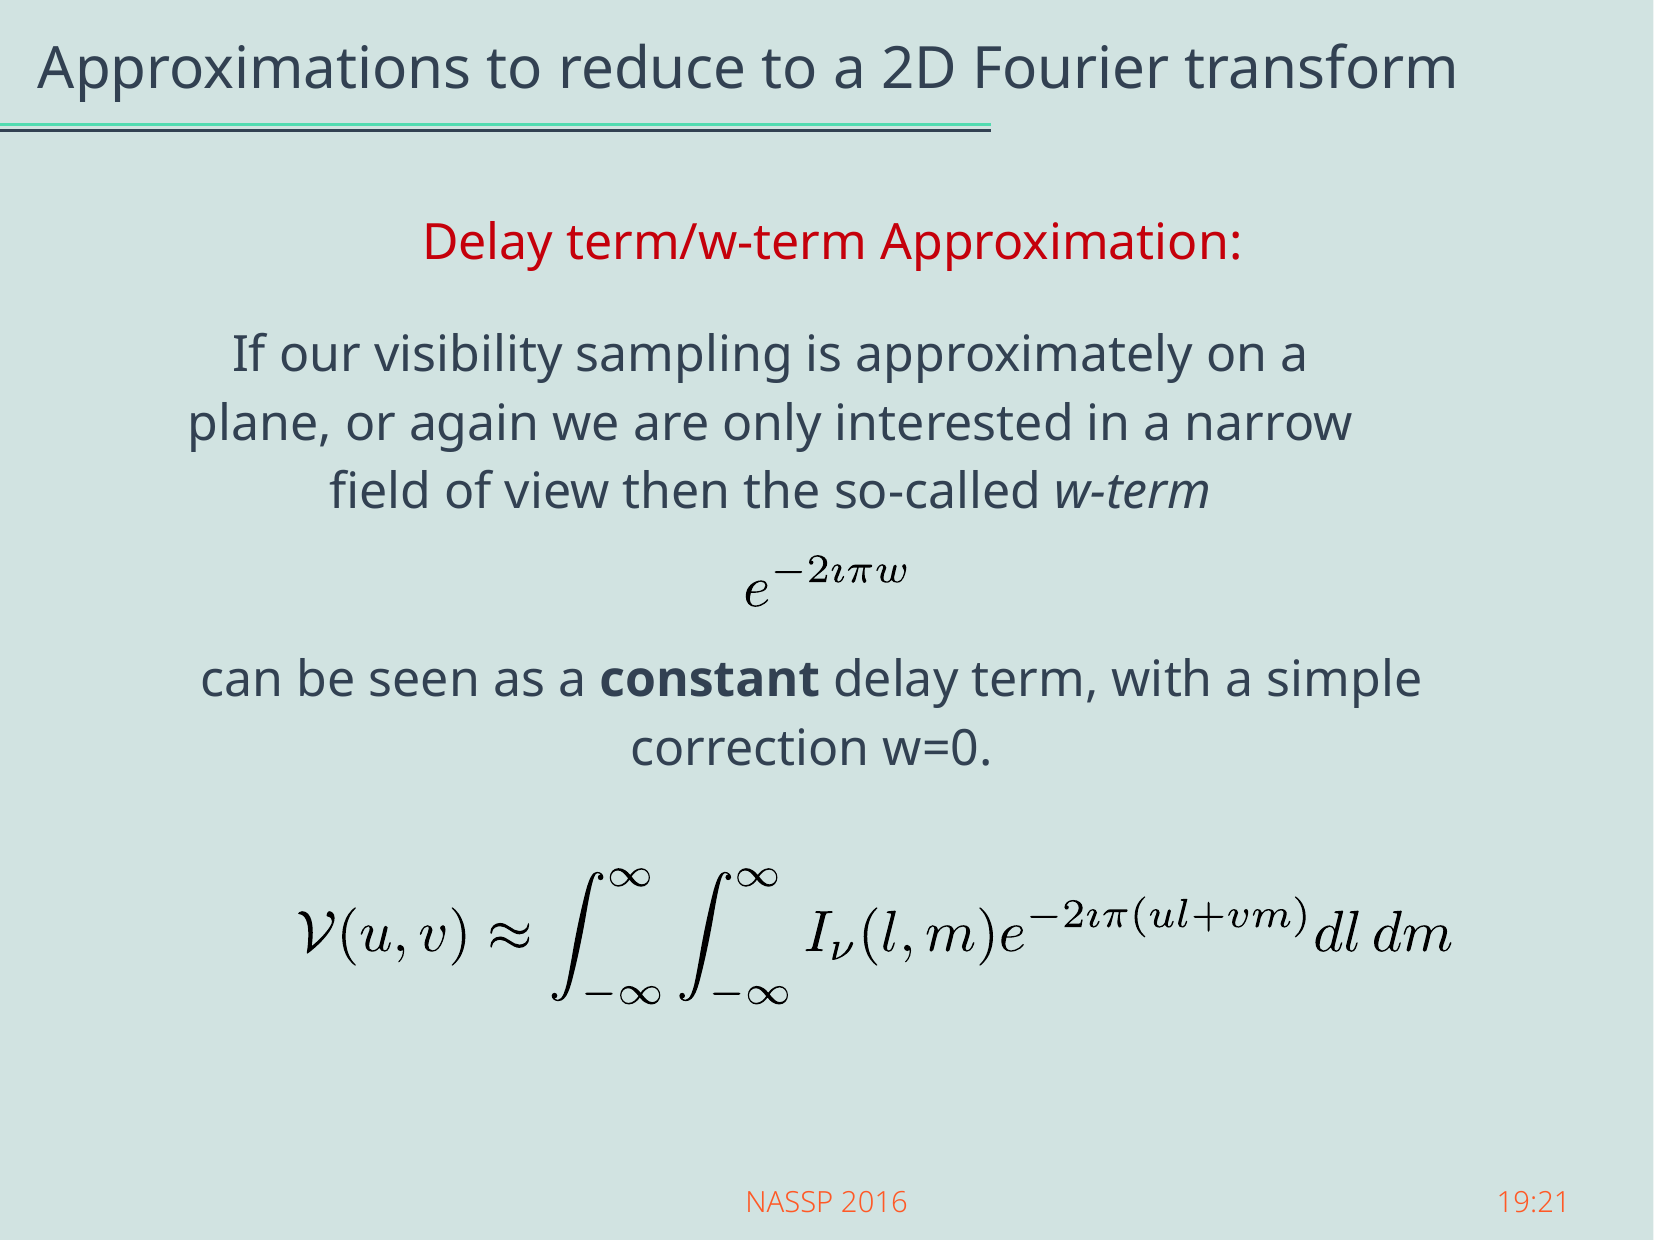

Approximations to reduce to a 2D Fourier transform
Delay term/w-term Approximation:
If our visibility sampling is approximately on a plane, or again we are only interested in a narrow field of view then the so-called w-term
can be seen as a constant delay term, with a simple correction w=0.
NASSP 2016
19